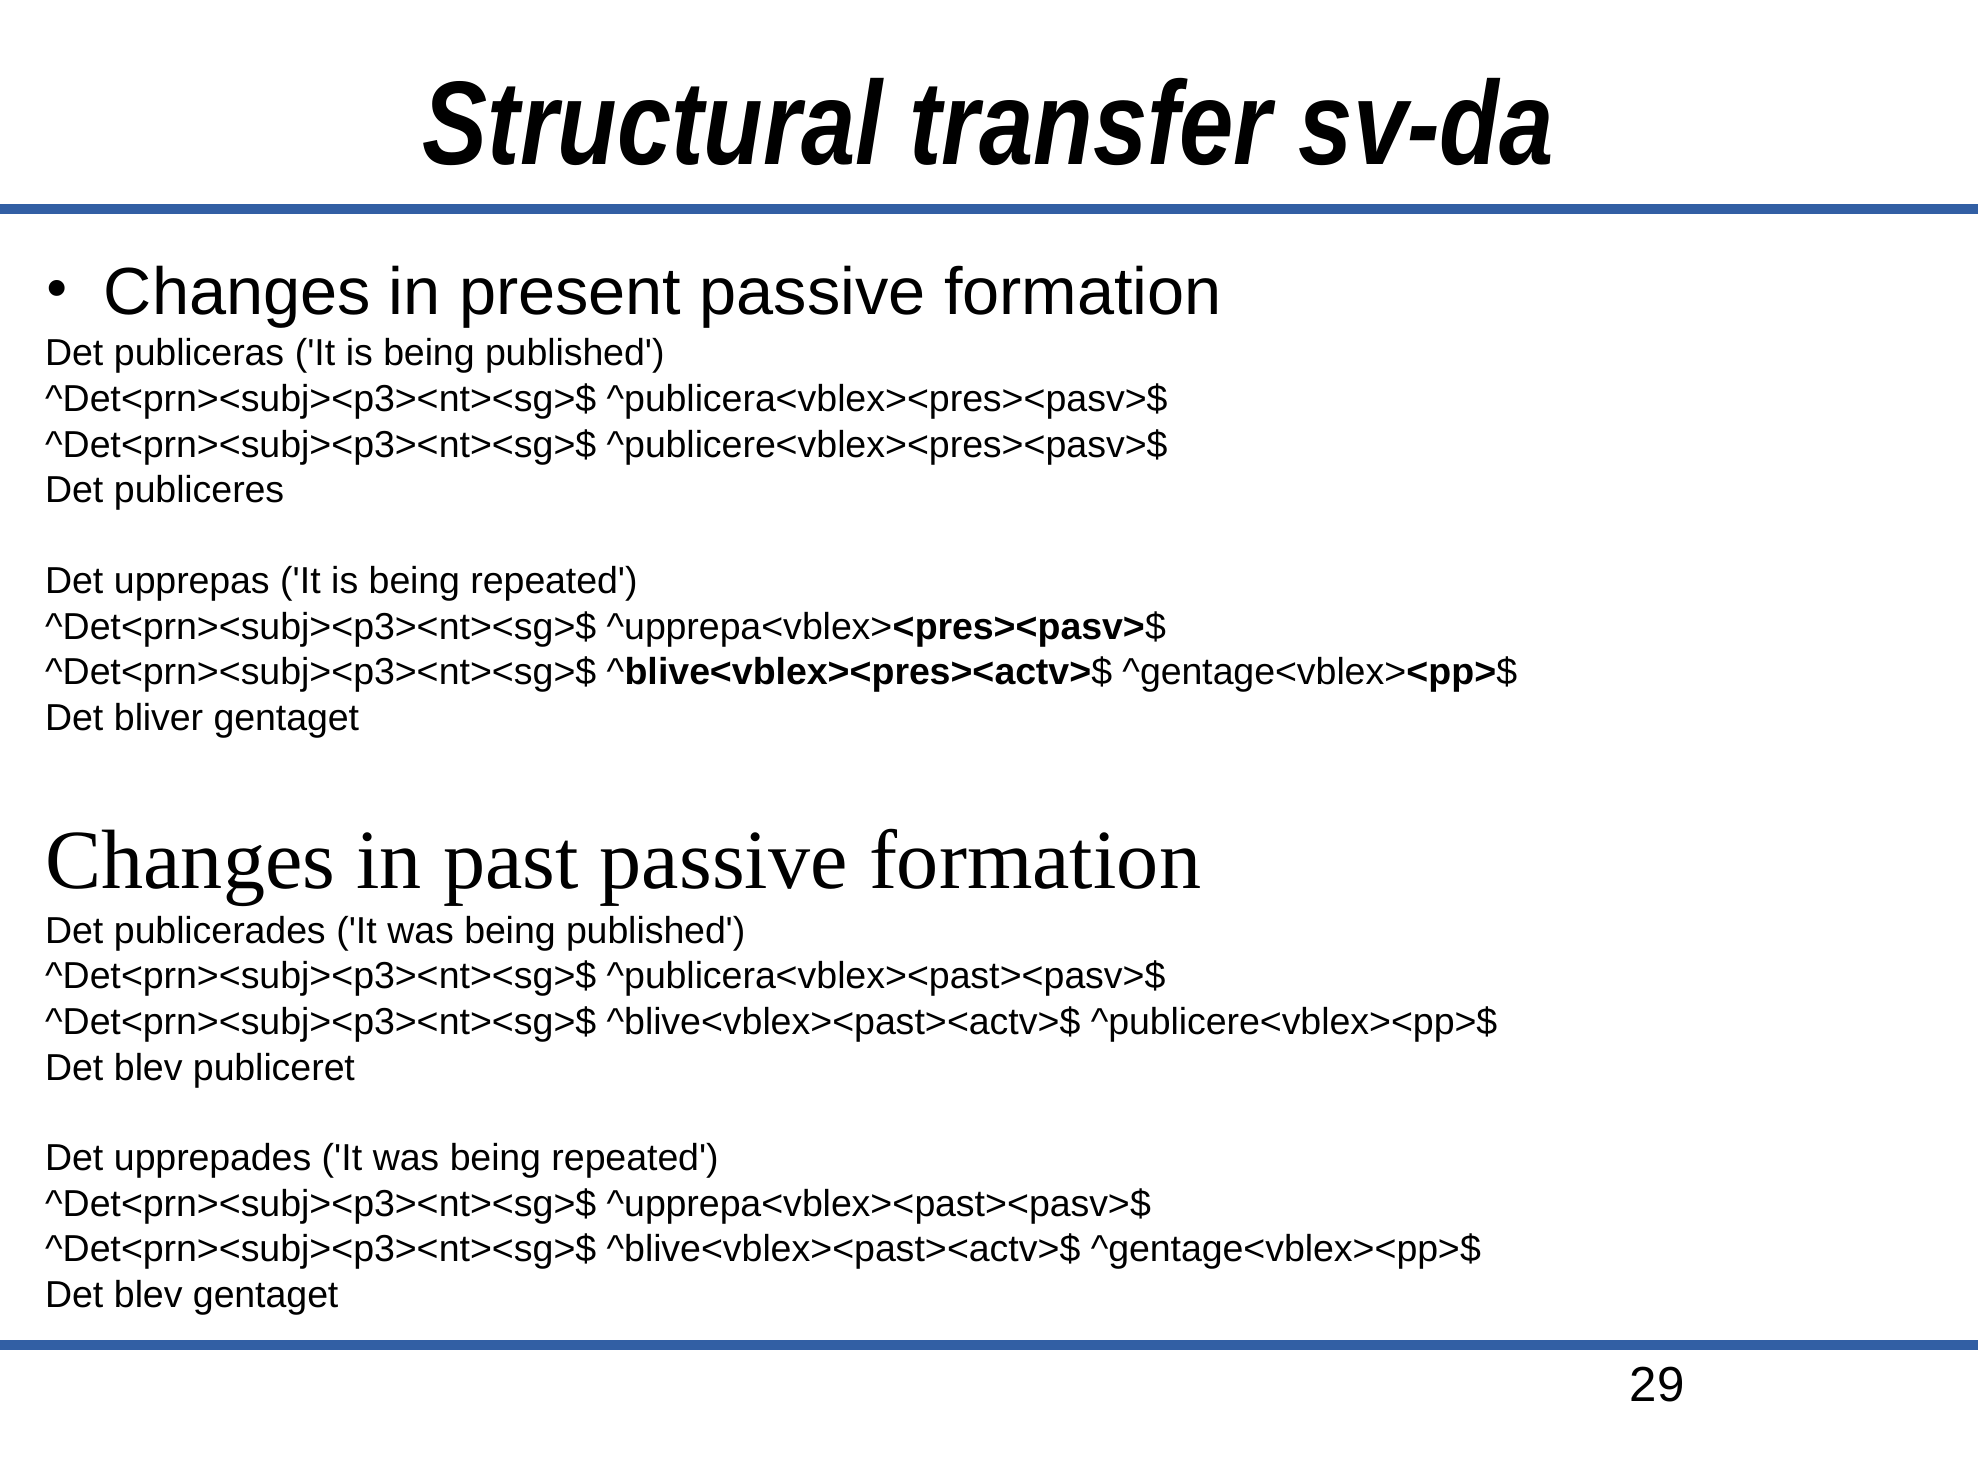

# Structural transfer sv-da
Changes in present passive formation
Det publiceras ('It is being published')
^Det<prn><subj><p3><nt><sg>$ ^publicera<vblex><pres><pasv>$
^Det<prn><subj><p3><nt><sg>$ ^publicere<vblex><pres><pasv>$
Det publiceres
Det upprepas ('It is being repeated')
^Det<prn><subj><p3><nt><sg>$ ^upprepa<vblex><pres><pasv>$
^Det<prn><subj><p3><nt><sg>$ ^blive<vblex><pres><actv>$ ^gentage<vblex><pp>$
Det bliver gentaget
Changes in past passive formation
Det publicerades ('It was being published')
^Det<prn><subj><p3><nt><sg>$ ^publicera<vblex><past><pasv>$
^Det<prn><subj><p3><nt><sg>$ ^blive<vblex><past><actv>$ ^publicere<vblex><pp>$
Det blev publiceret
Det upprepades ('It was being repeated')
^Det<prn><subj><p3><nt><sg>$ ^upprepa<vblex><past><pasv>$
^Det<prn><subj><p3><nt><sg>$ ^blive<vblex><past><actv>$ ^gentage<vblex><pp>$
Det blev gentaget